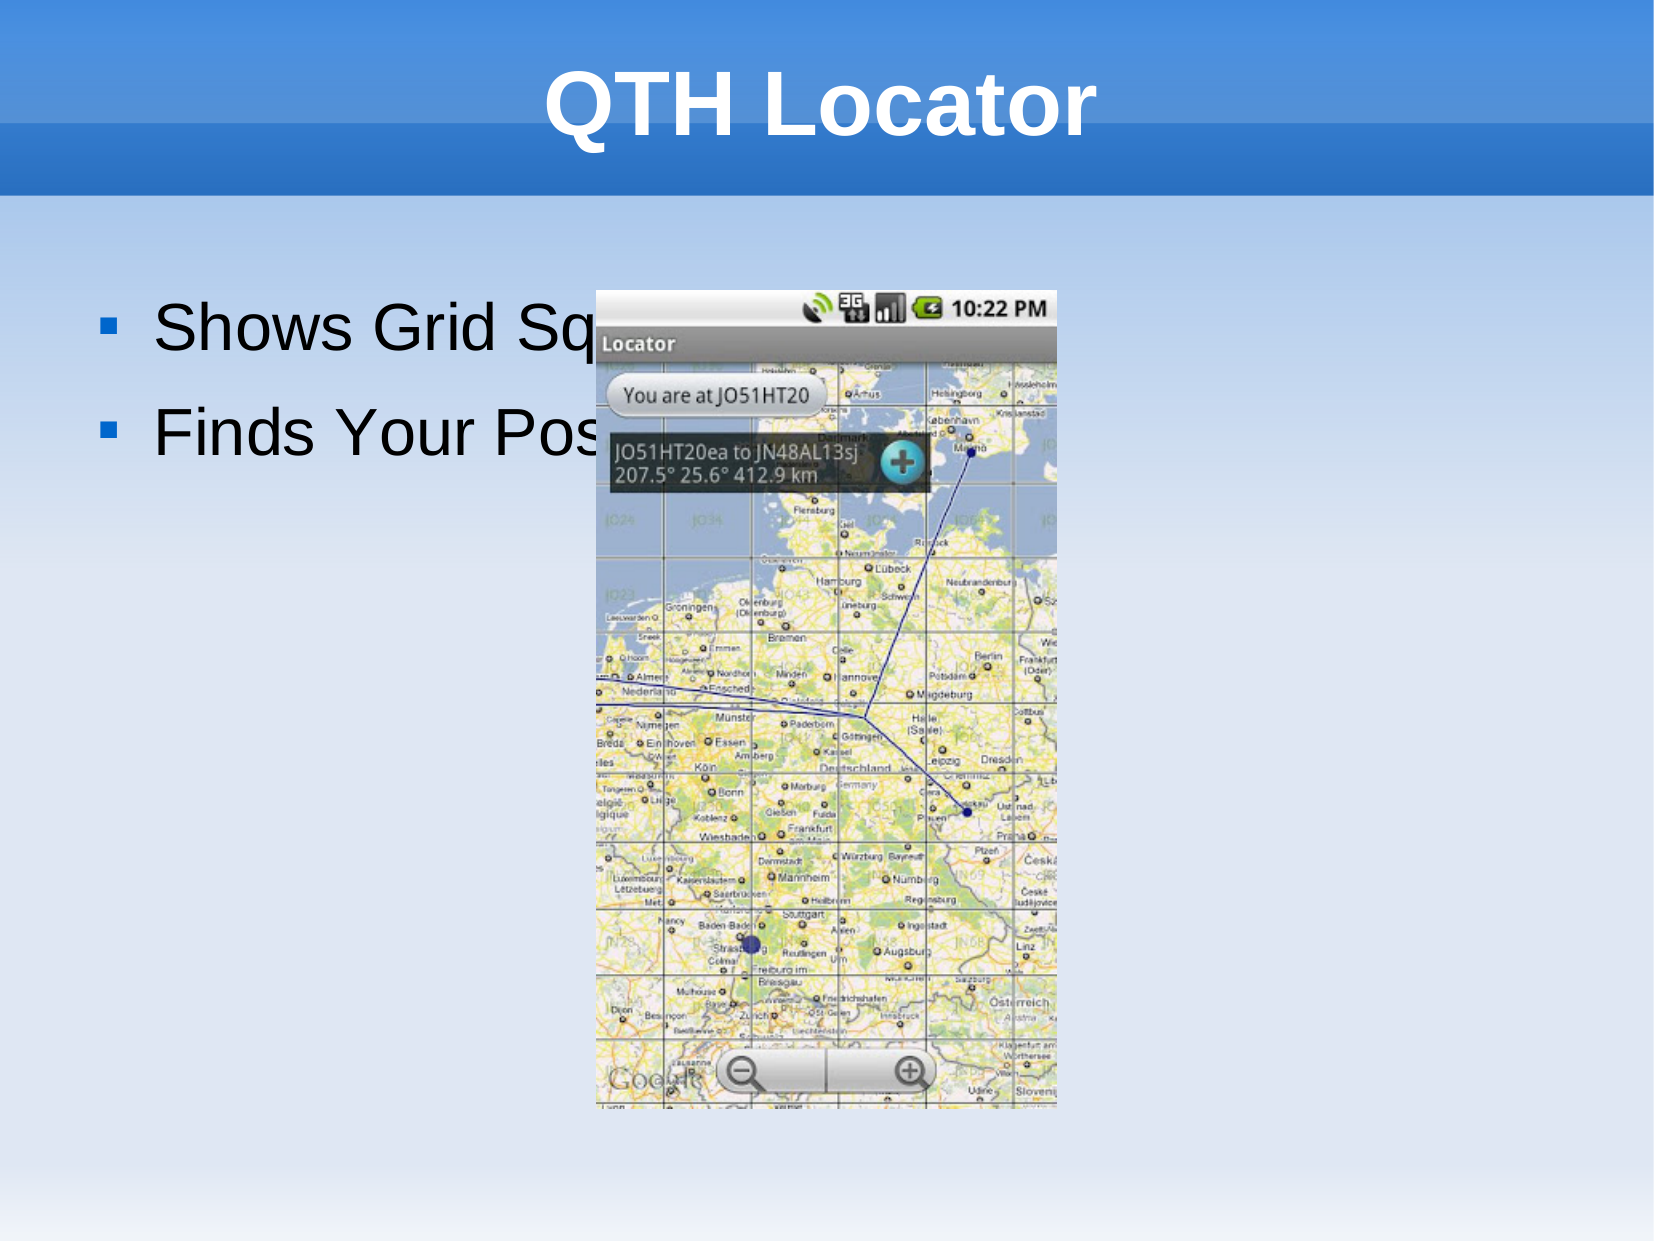

# QTH Locator
Shows Grid Squares
Finds Your Position